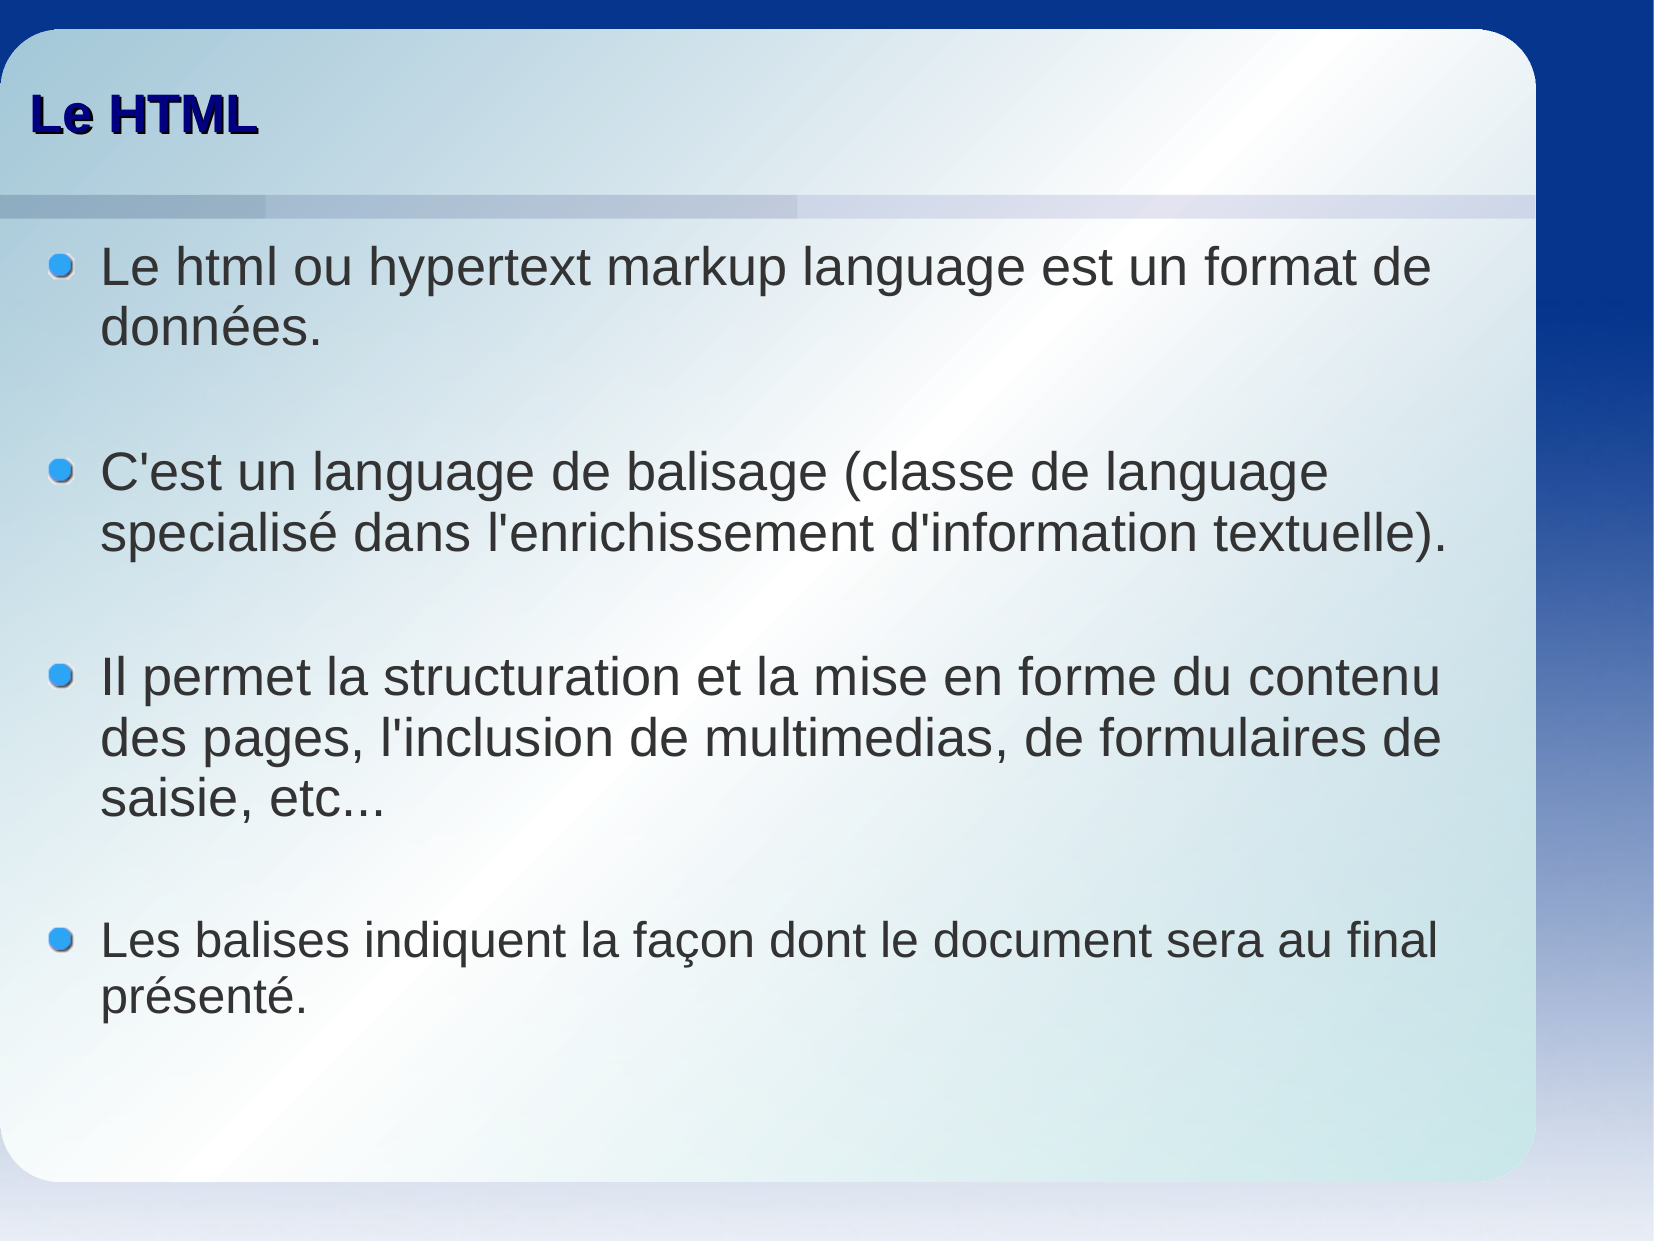

# Le HTML
Le html ou hypertext markup language est un format de données.
C'est un language de balisage (classe de language specialisé dans l'enrichissement d'information textuelle).
Il permet la structuration et la mise en forme du contenu des pages, l'inclusion de multimedias, de formulaires de saisie, etc...
Les balises indiquent la façon dont le document sera au final présenté.